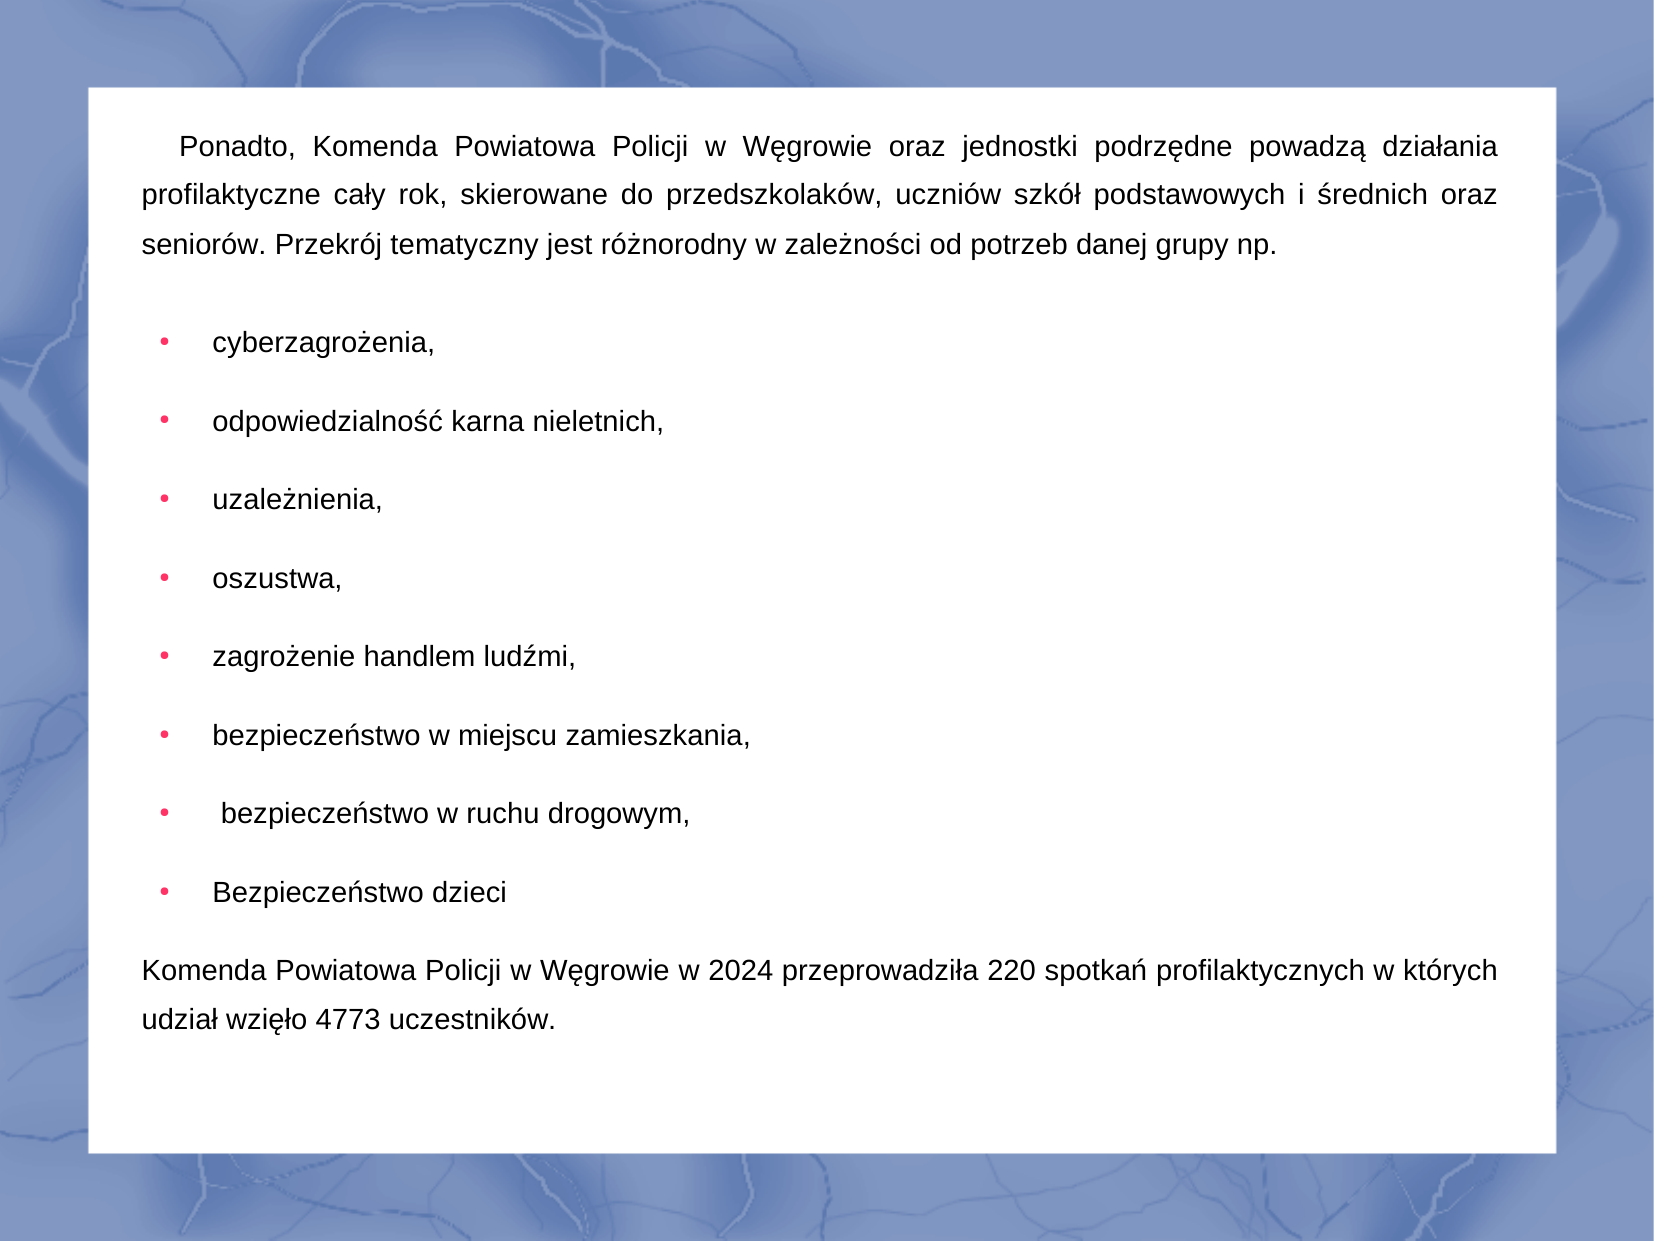

# Ponadto, Komenda Powiatowa Policji w Węgrowie oraz jednostki podrzędne powadzą działania profilaktyczne cały rok, skierowane do przedszkolaków, uczniów szkół podstawowych i średnich oraz seniorów. Przekrój tematyczny jest różnorodny w zależności od potrzeb danej grupy np.
cyberzagrożenia,
odpowiedzialność karna nieletnich,
uzależnienia,
oszustwa,
zagrożenie handlem ludźmi,
bezpieczeństwo w miejscu zamieszkania,
 bezpieczeństwo w ruchu drogowym,
Bezpieczeństwo dzieci
Komenda Powiatowa Policji w Węgrowie w 2024 przeprowadziła 220 spotkań profilaktycznych w których udział wzięło 4773 uczestników.